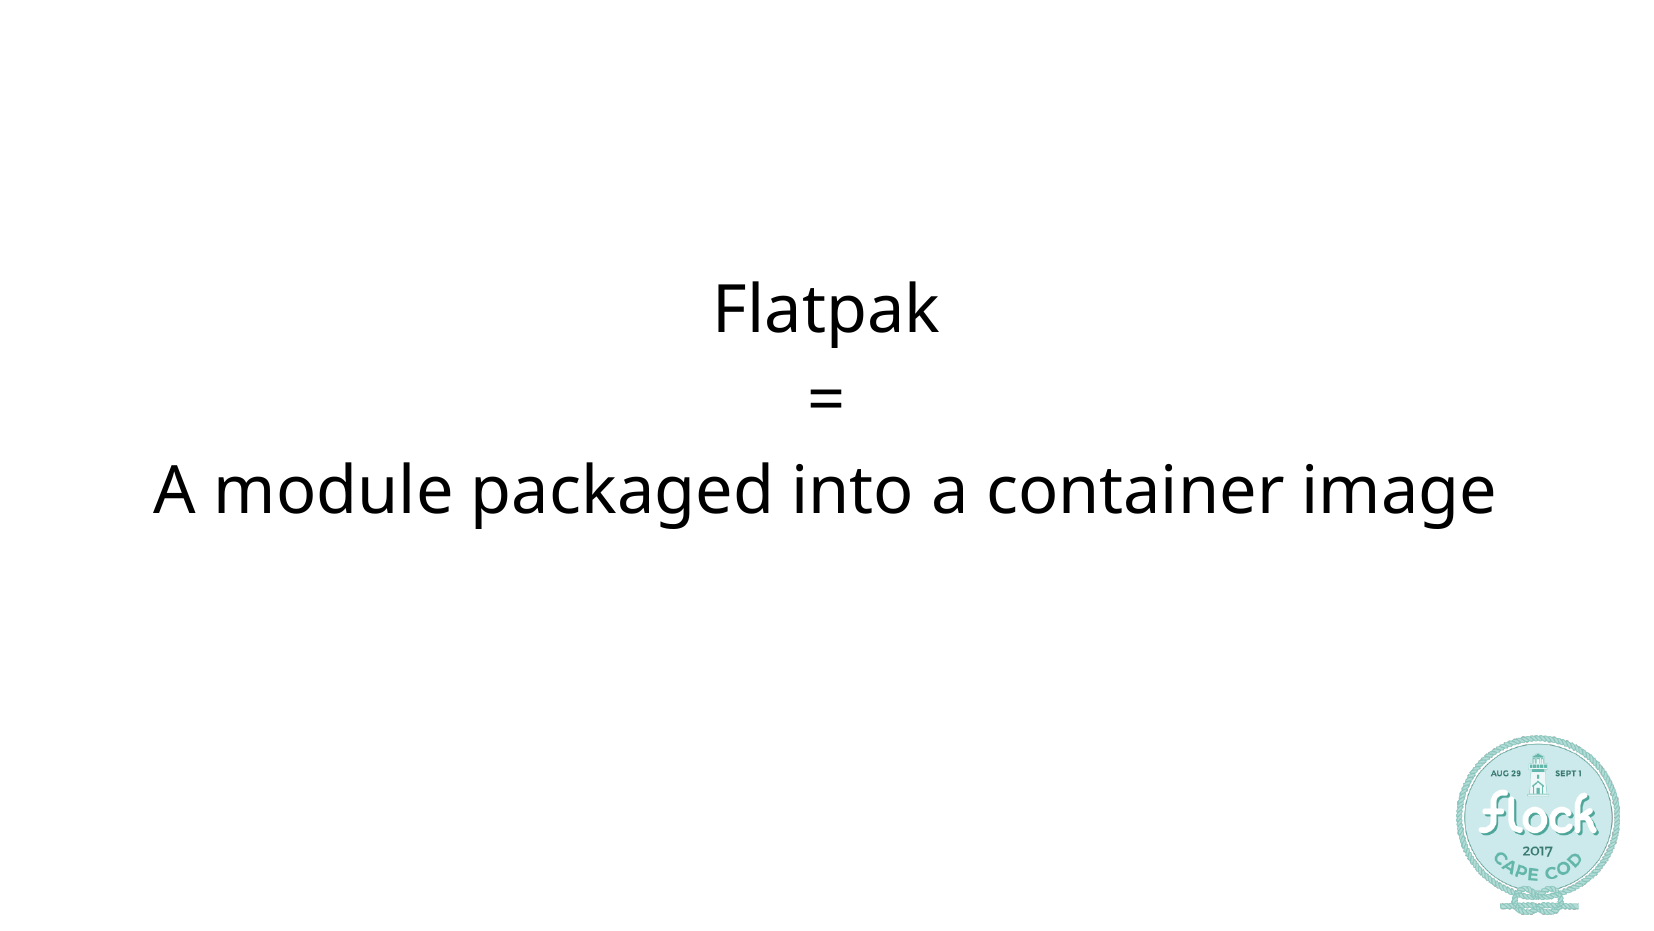

# Flatpak
=
A module packaged into a container image